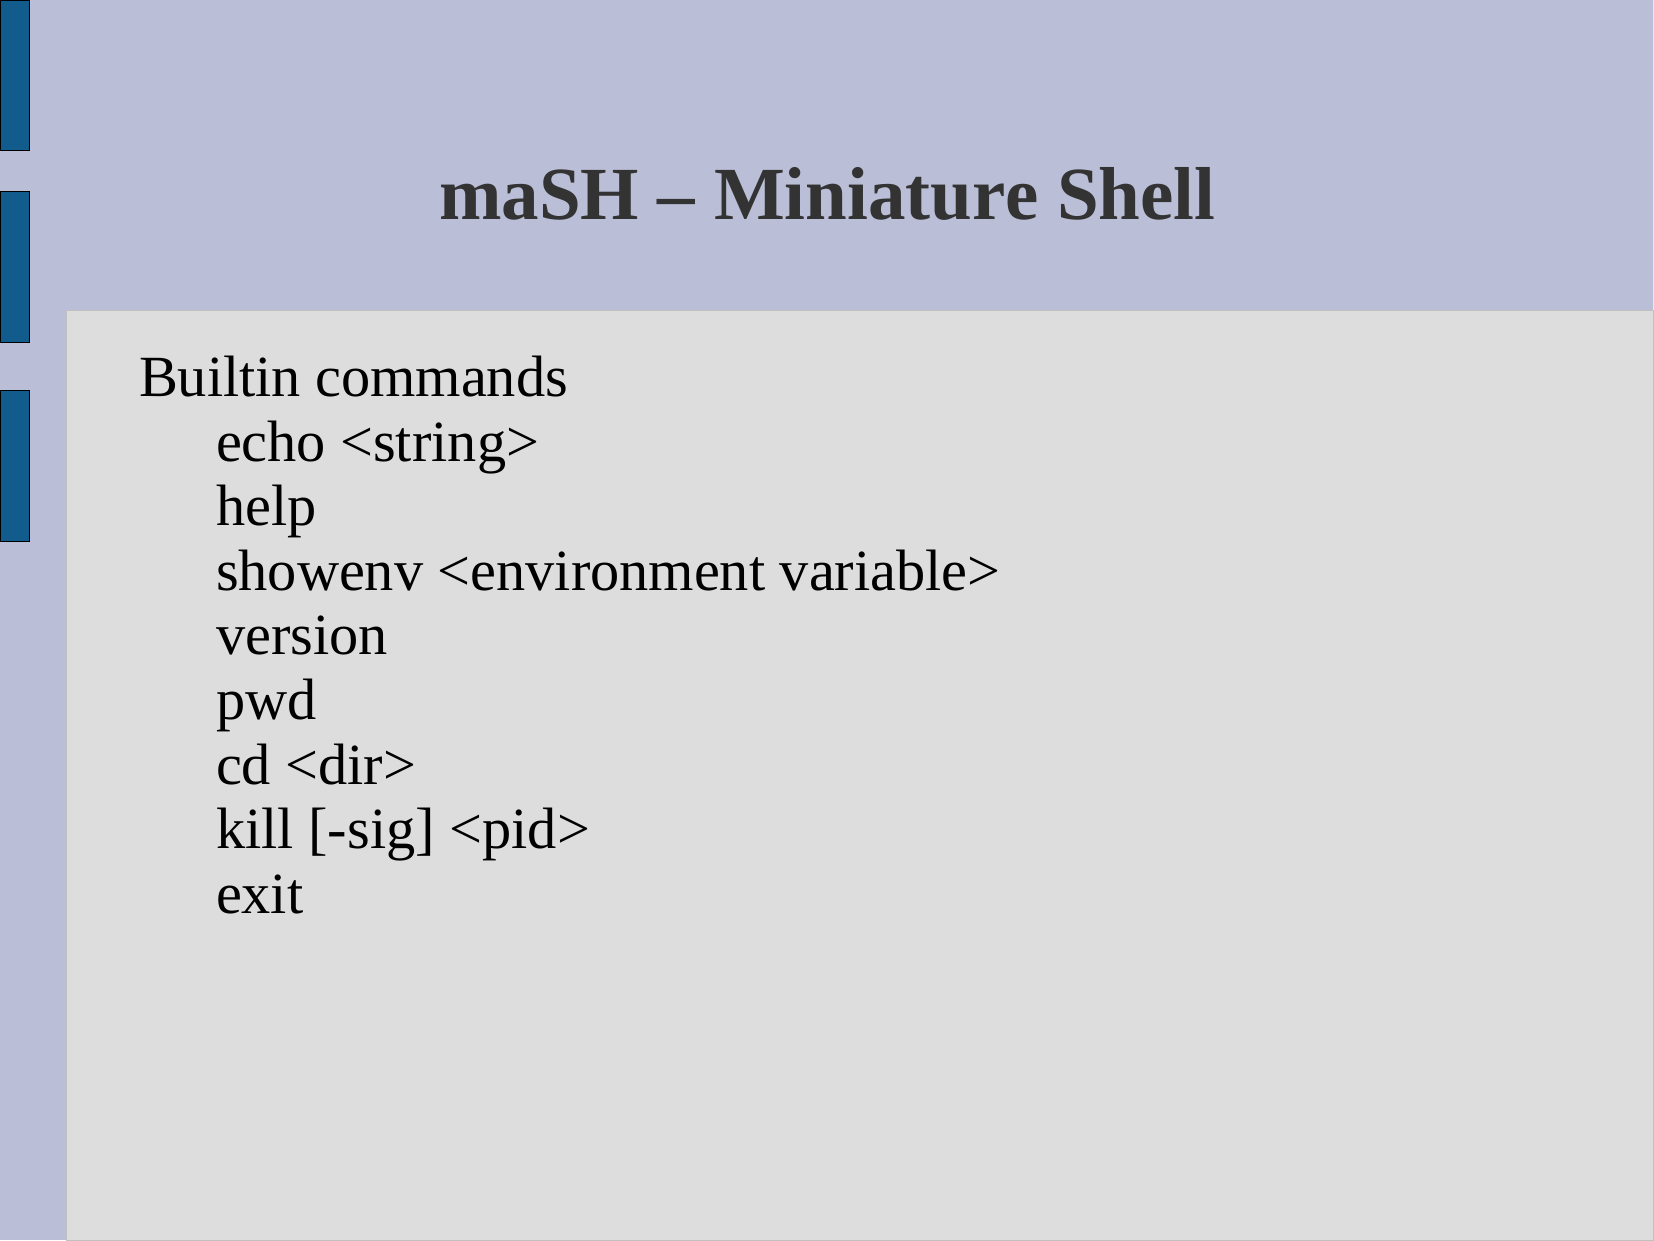

# maSH – Miniature Shell
Builtin commands
echo <string>
help
showenv <environment variable>
version
pwd
cd <dir>
kill [-sig] <pid>
exit